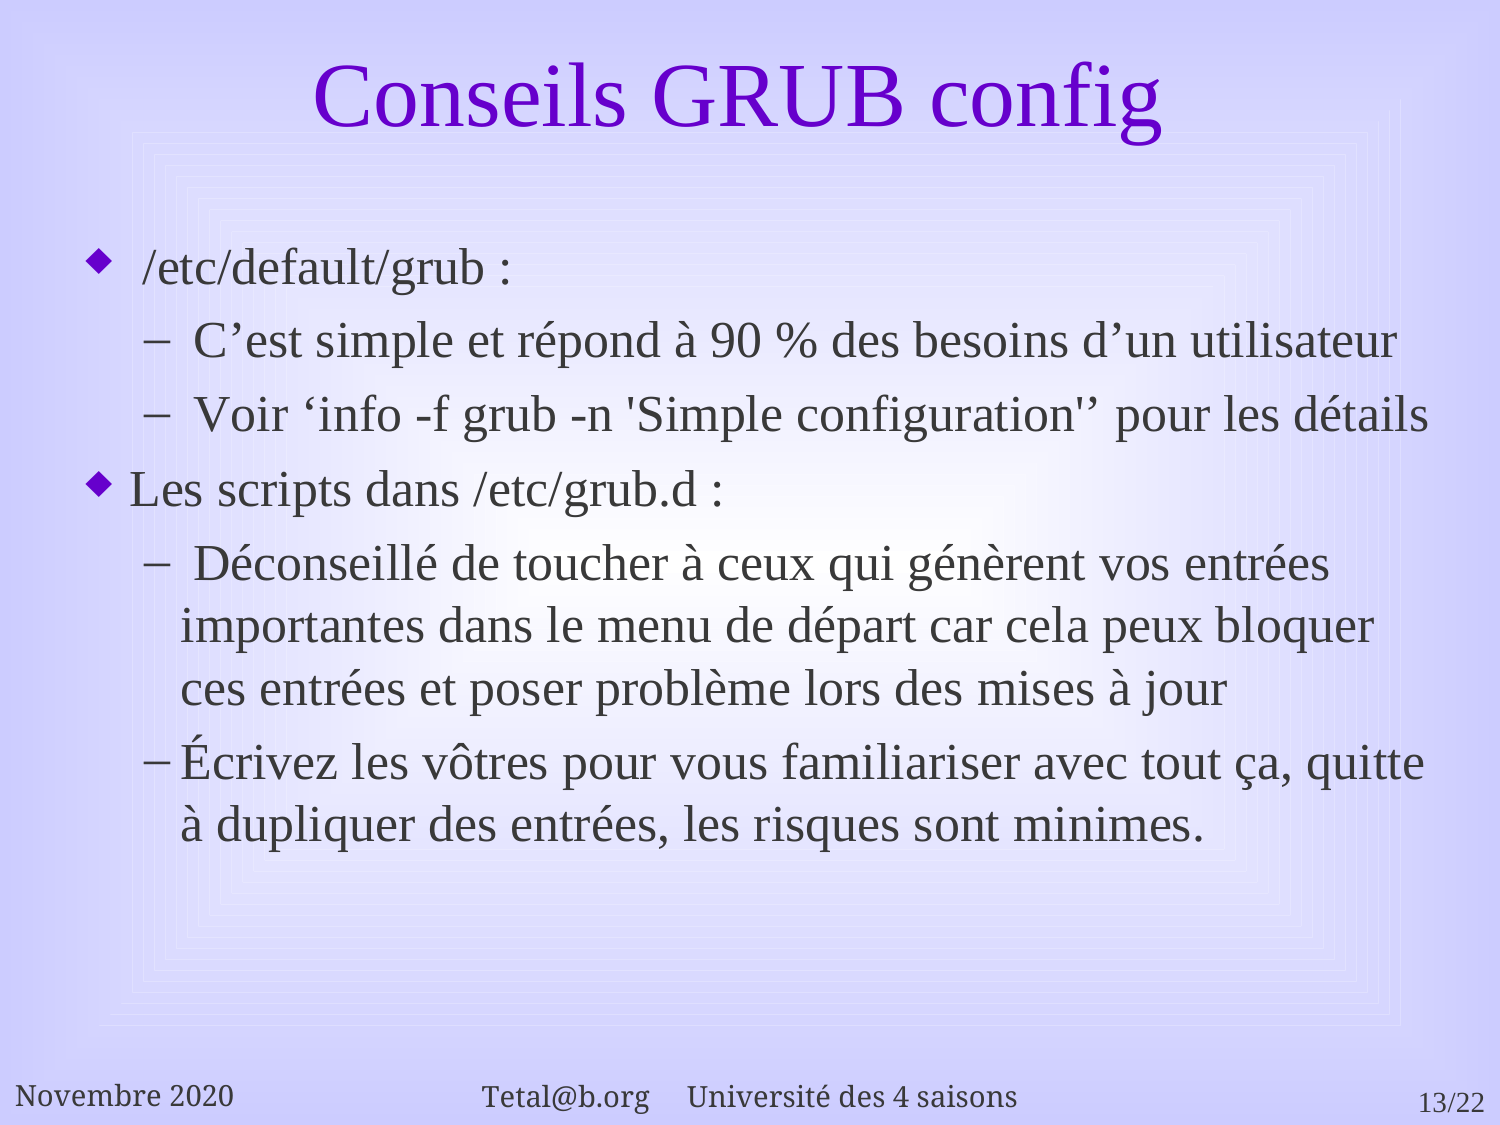

# Conseils GRUB config
 /etc/default/grub :
 C’est simple et répond à 90 % des besoins d’un utilisateur
 Voir ‘info -f grub -n 'Simple configuration'’ pour les détails
Les scripts dans /etc/grub.d :
 Déconseillé de toucher à ceux qui génèrent vos entrées importantes dans le menu de départ car cela peux bloquer ces entrées et poser problème lors des mises à jour
Écrivez les vôtres pour vous familiariser avec tout ça, quitte à dupliquer des entrées, les risques sont minimes.
Novembre 2020
Tetal@b.org Université des 4 saisons
13